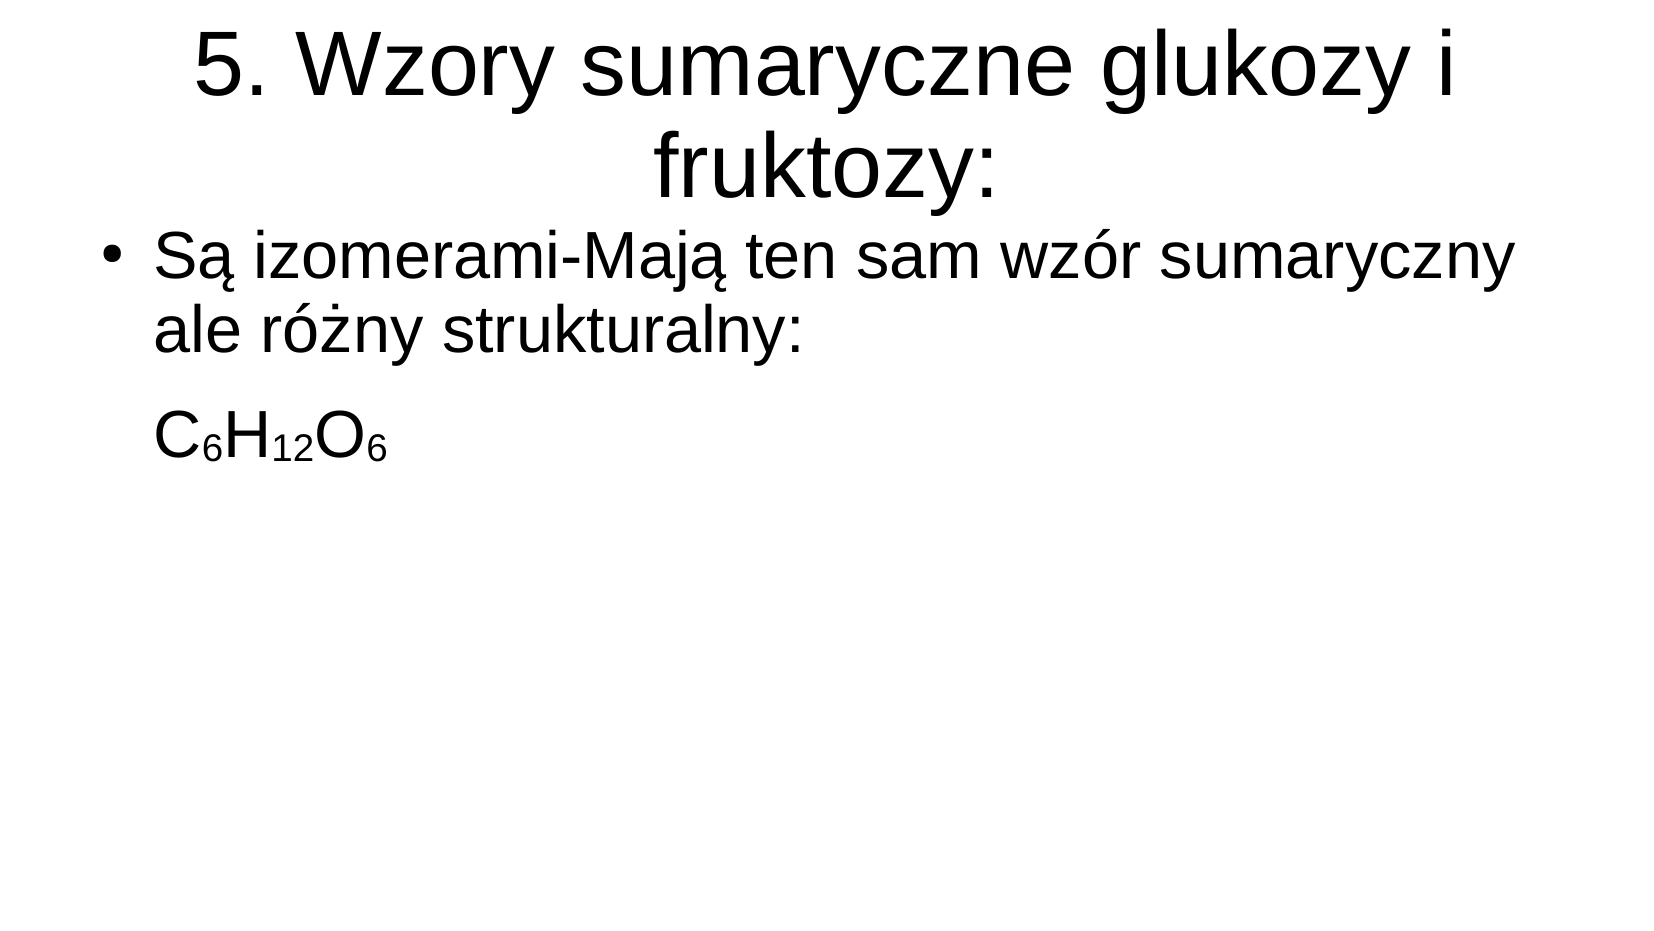

# 5. Wzory sumaryczne glukozy i fruktozy:
Są izomerami-Mają ten sam wzór sumaryczny ale różny strukturalny:
C6H12O6